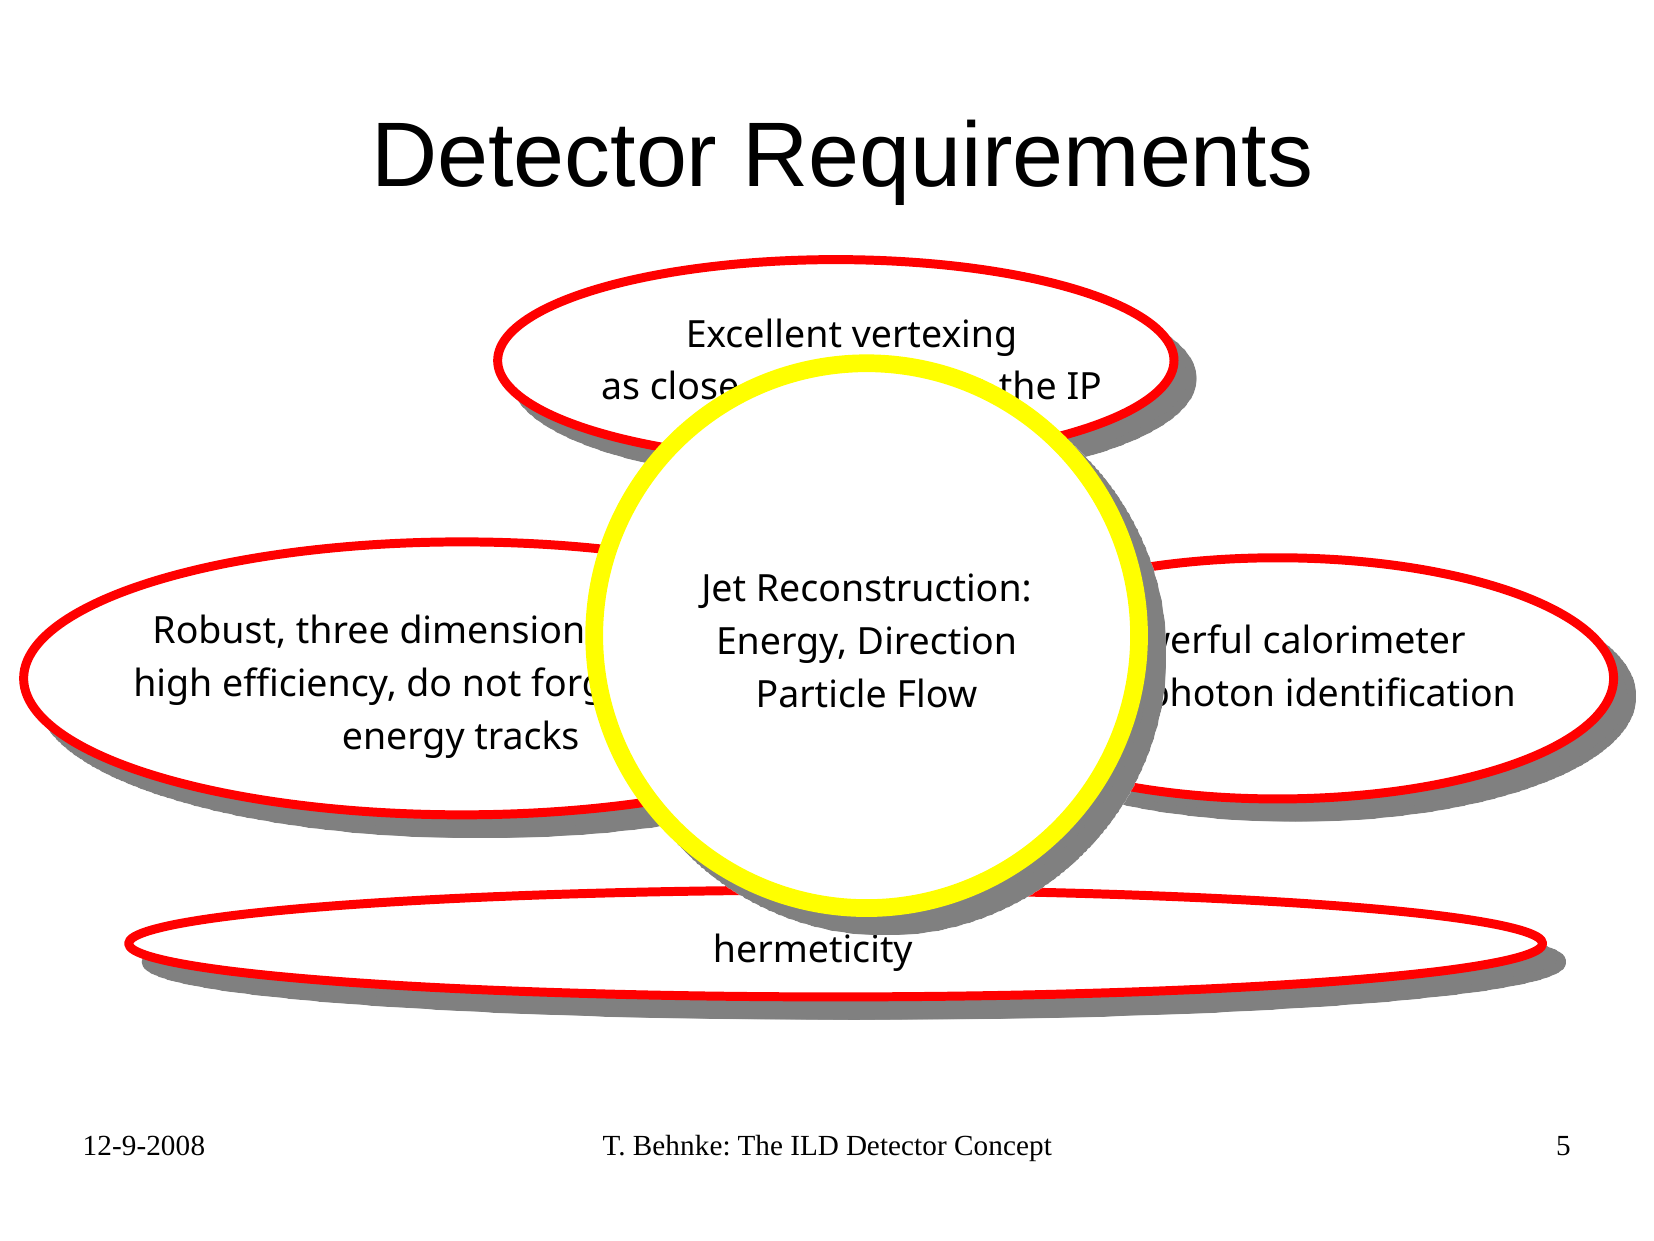

# Detector Requirements
Excellent vertexing
as close as possible to the IP
Jet Reconstruction:
Energy, Direction
Particle Flow
Robust, three dimensional tracking
high efficiency, do not forget the low
energy tracks
Powerful calorimeter
good photon identification
hermeticity
12-9-2008
T. Behnke: The ILD Detector Concept
5